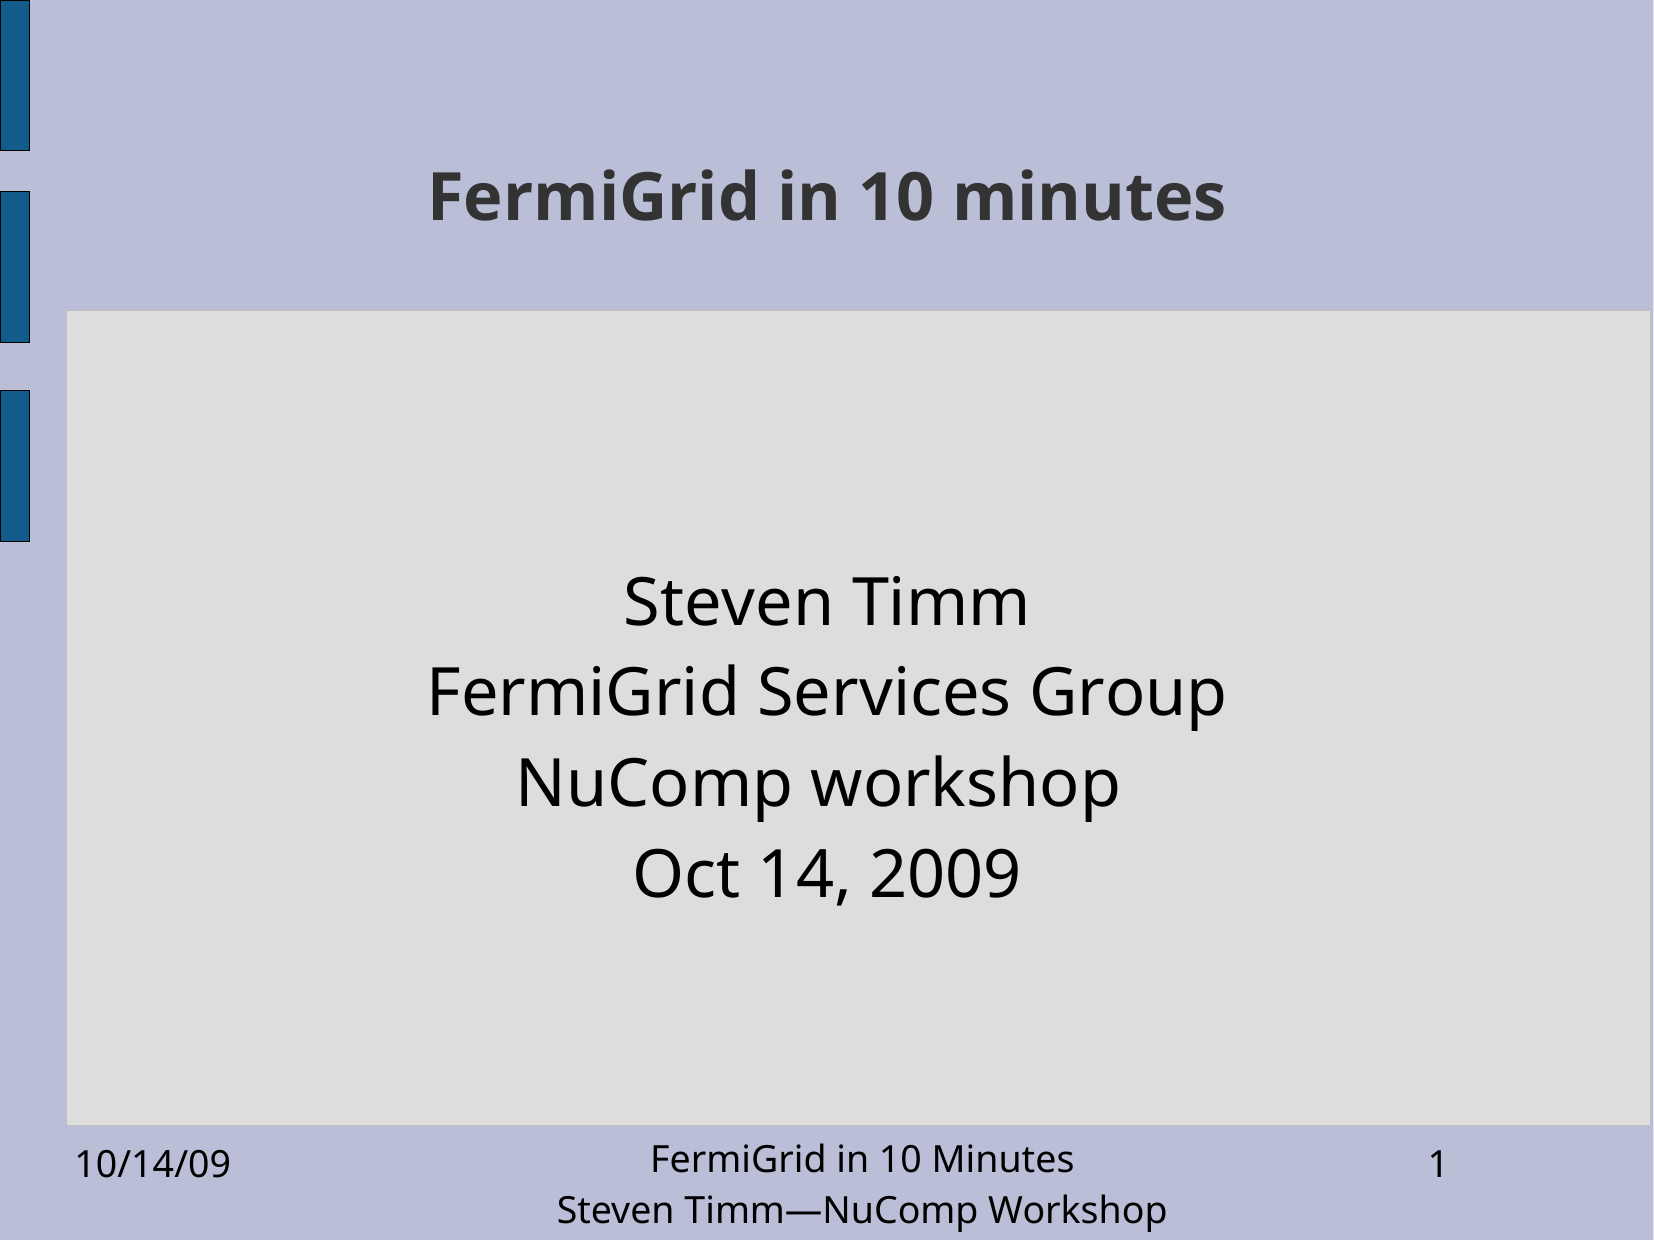

# FermiGrid in 10 minutes
Steven Timm
FermiGrid Services Group
NuComp workshop
Oct 14, 2009